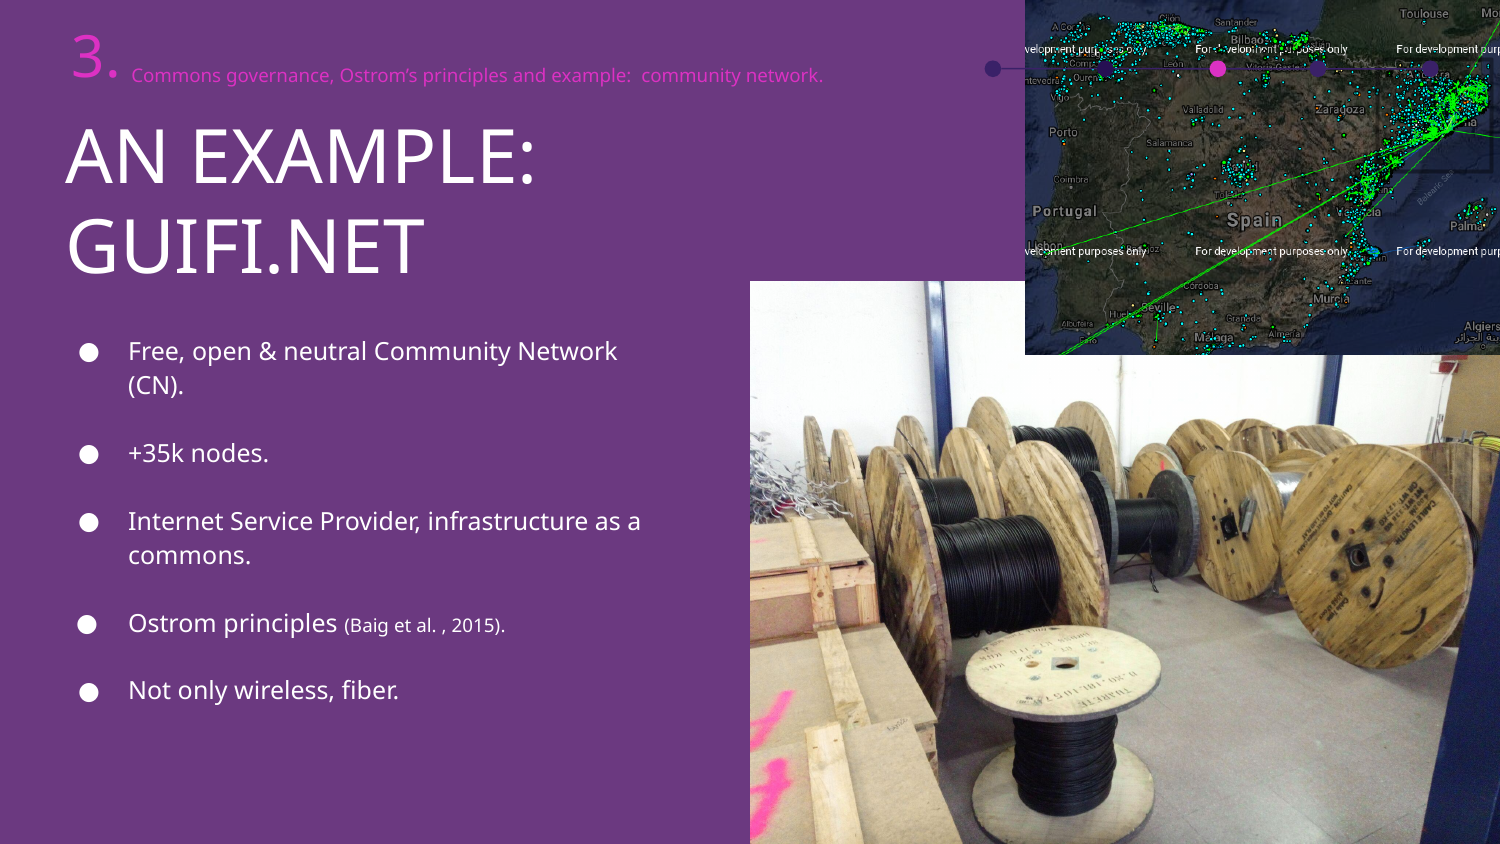

3.
Commons governance, Ostrom’s principles and example: community network.
AN EXAMPLE:
GUIFI.NET
# Free, open & neutral Community Network (CN).
+35k nodes.
Internet Service Provider, infrastructure as a commons.
Ostrom principles (Baig et al. , 2015).
Not only wireless, fiber.